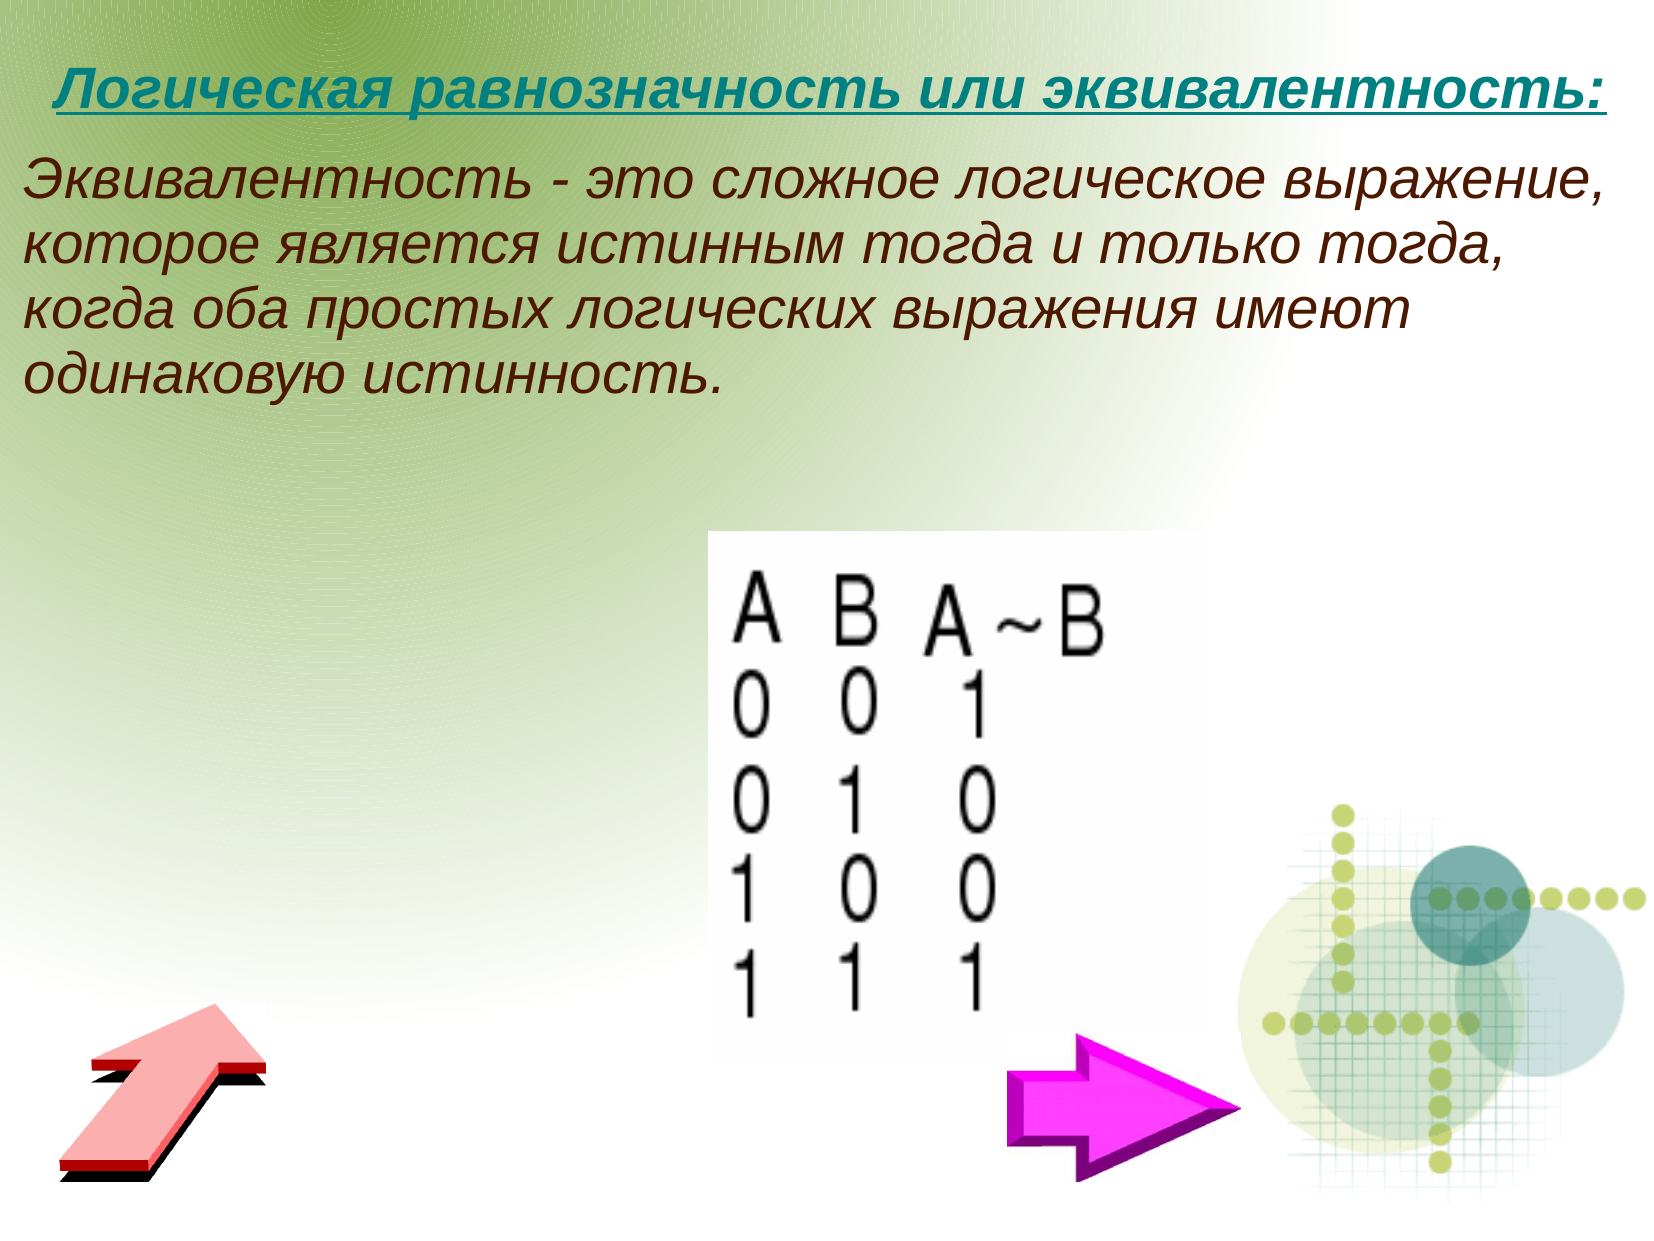

Логическая равнозначность или эквивалентность:
Эквивалентность - это сложное логическое выражение, которое является истинным тогда и только тогда, когда оба простых логических выражения имеют одинаковую истинность.